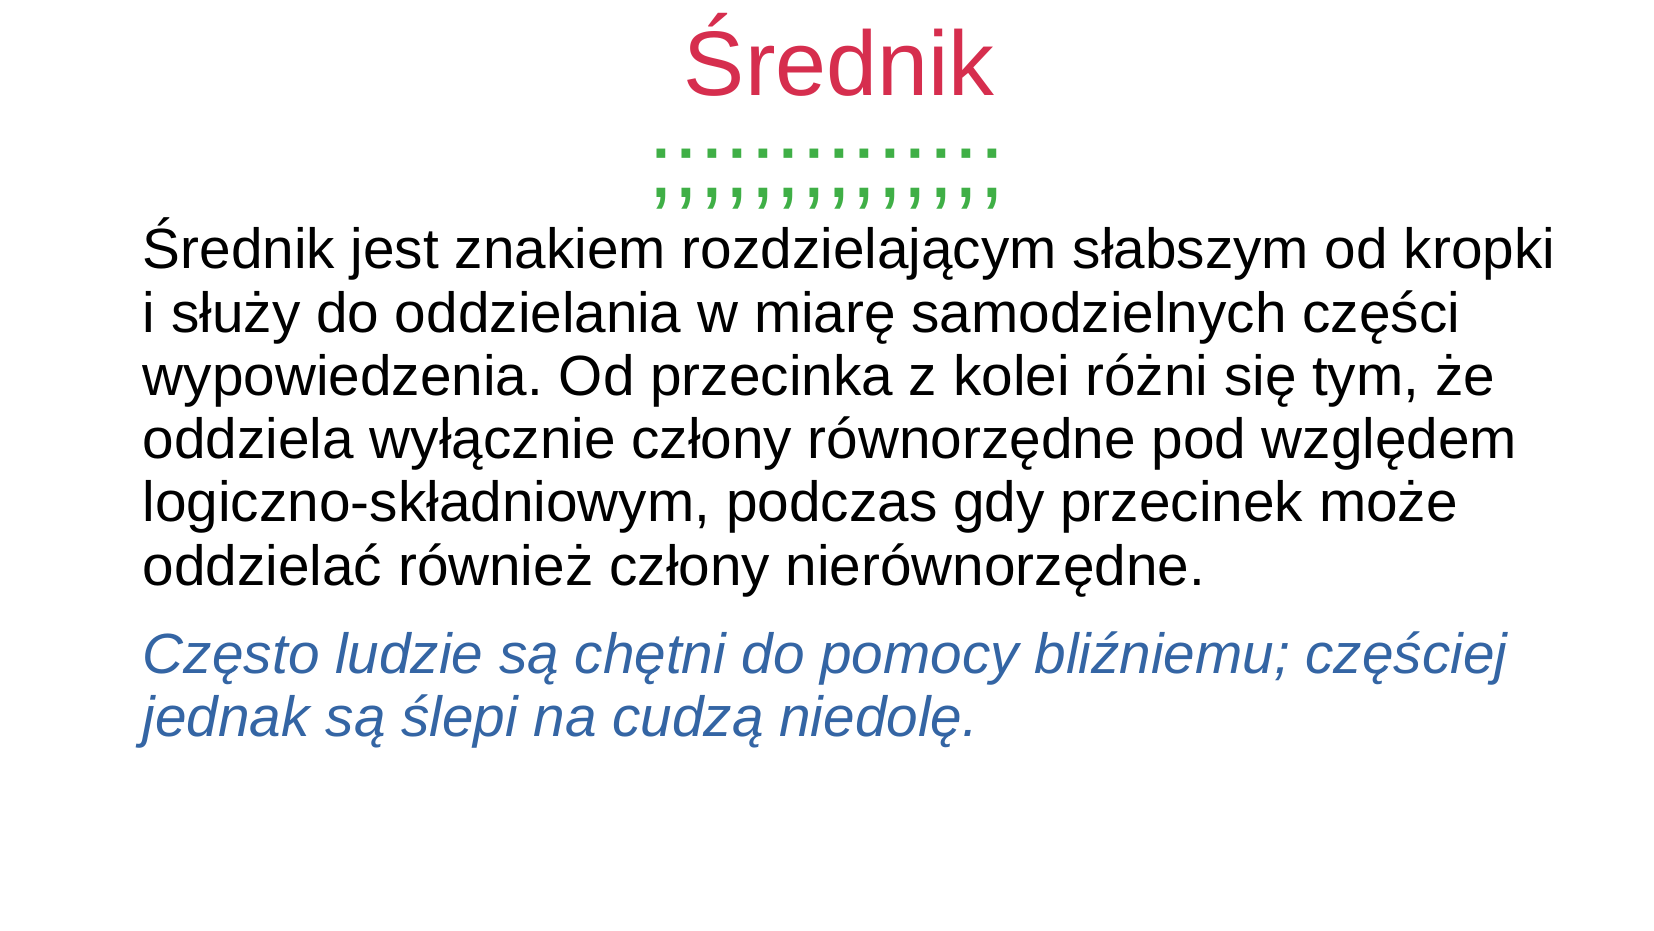

# Średnik ;;;;;;;;;;;;;;
Średnik jest znakiem rozdzielającym słabszym od kropki i służy do oddzielania w miarę samodzielnych części wypowiedzenia. Od przecinka z kolei różni się tym, że oddziela wyłącznie człony równorzędne pod względem logiczno-składniowym, podczas gdy przecinek może oddzielać również człony nierównorzędne.
Często ludzie są chętni do pomocy bliźniemu; częściej jednak są ślepi na cudzą niedolę.